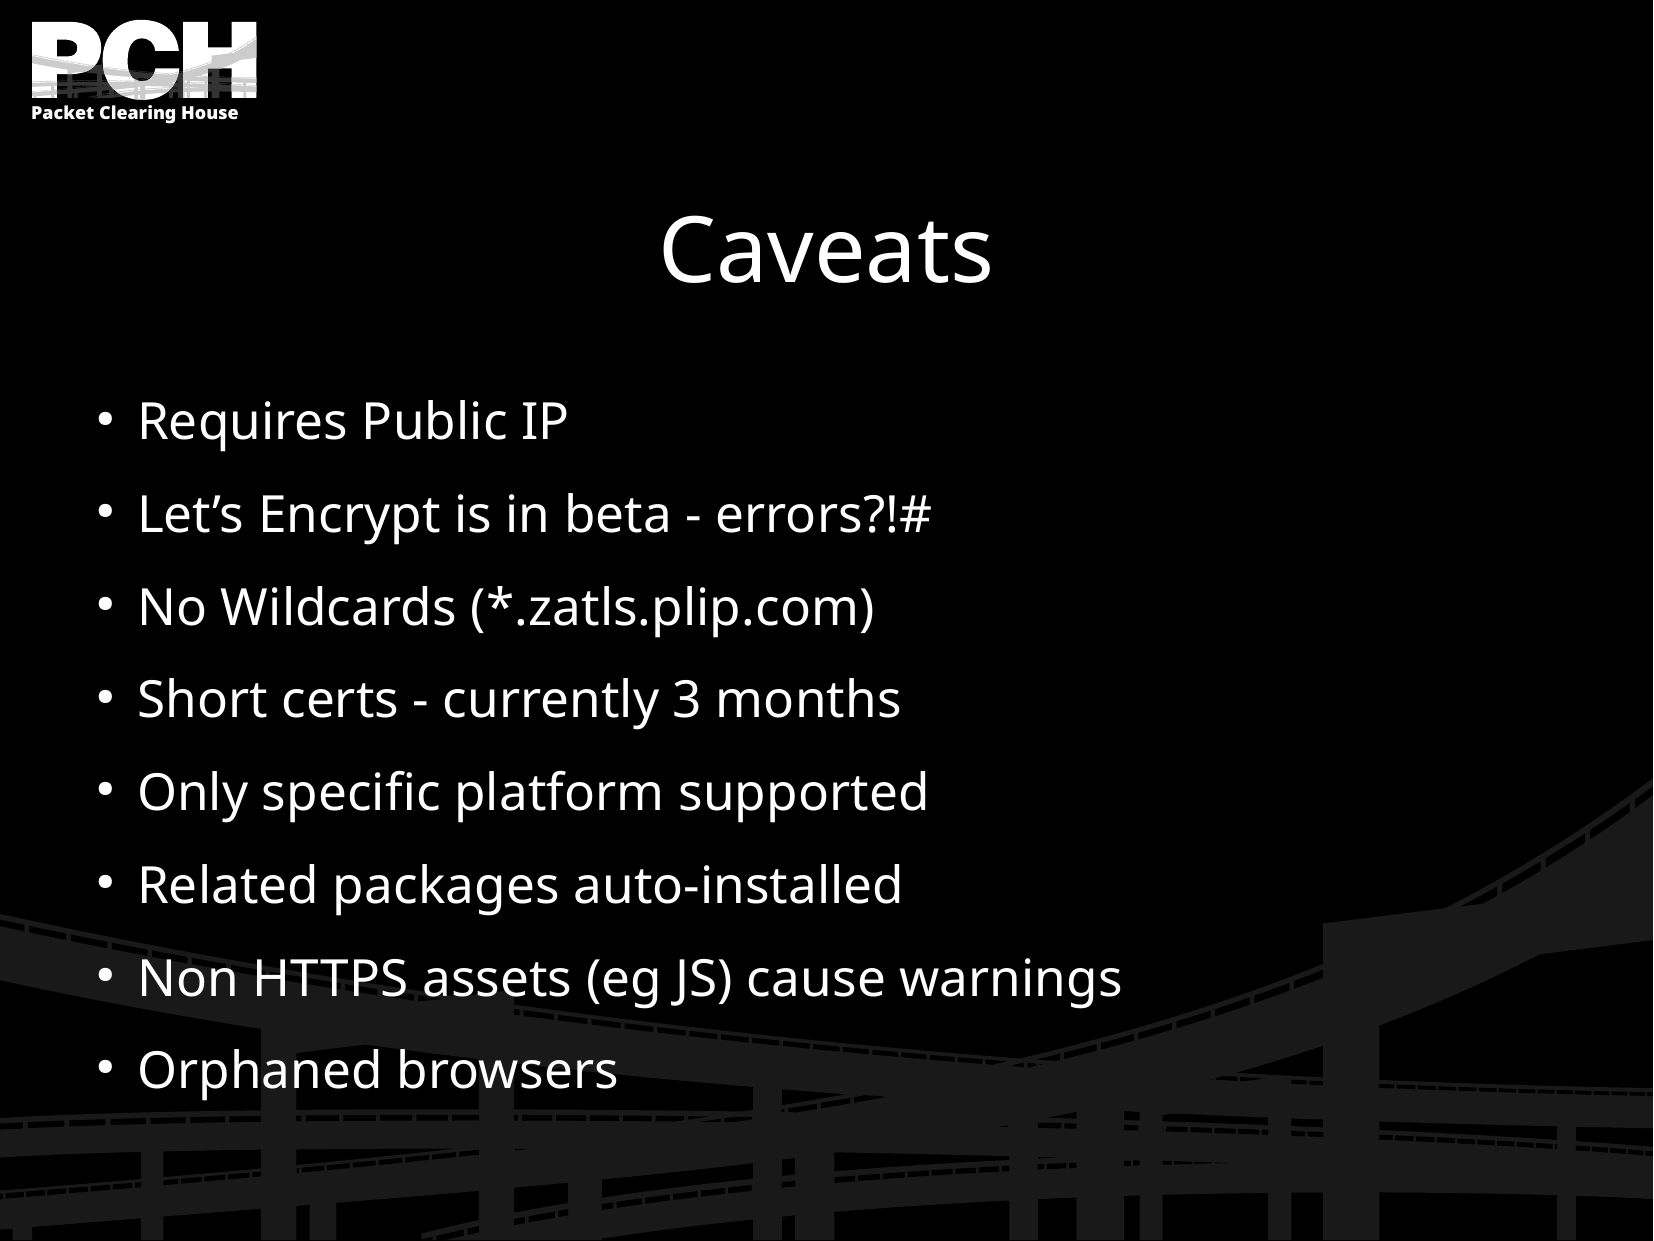

# Caveats
Requires Public IP
Let’s Encrypt is in beta - errors?!#
No Wildcards (*.zatls.plip.com)
Short certs - currently 3 months
Only specific platform supported
Related packages auto-installed
Non HTTPS assets (eg JS) cause warnings
Orphaned browsers